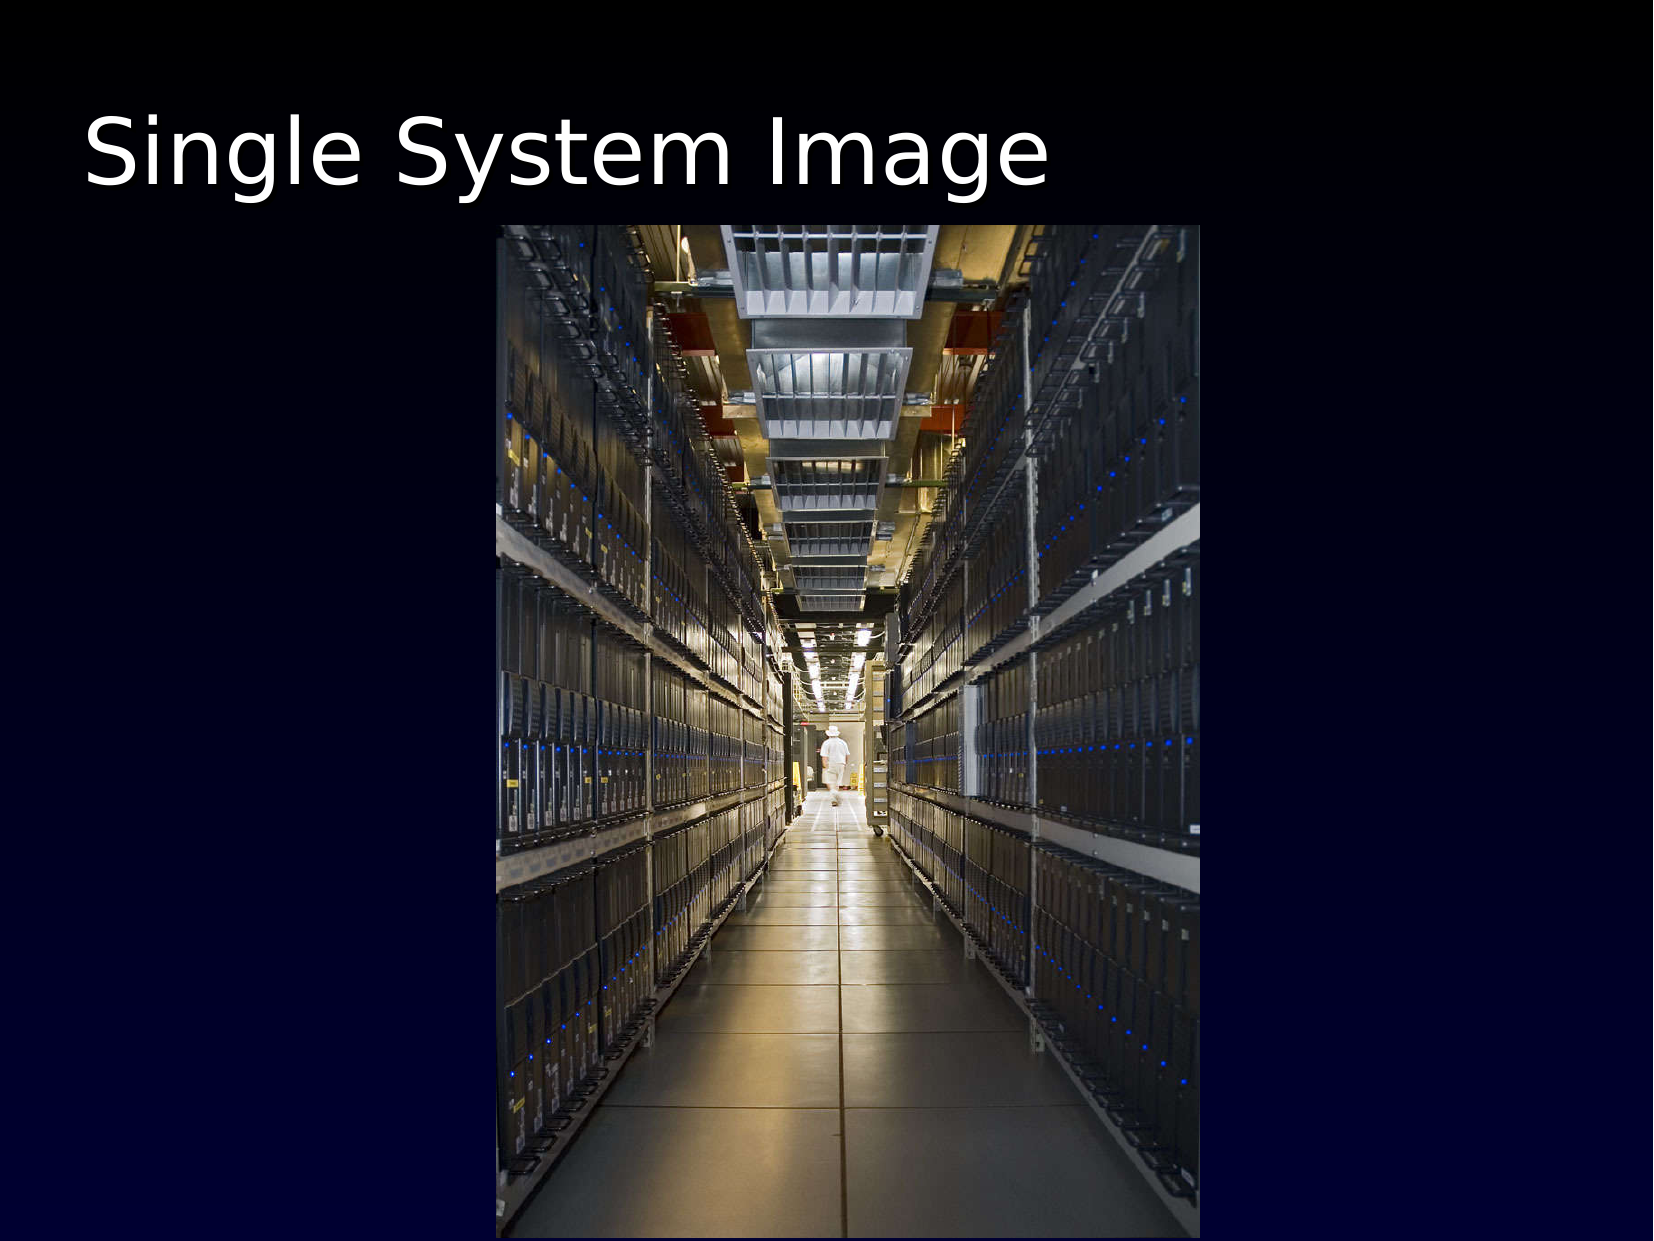

# Single System Image
Public Domain - US Gvmt